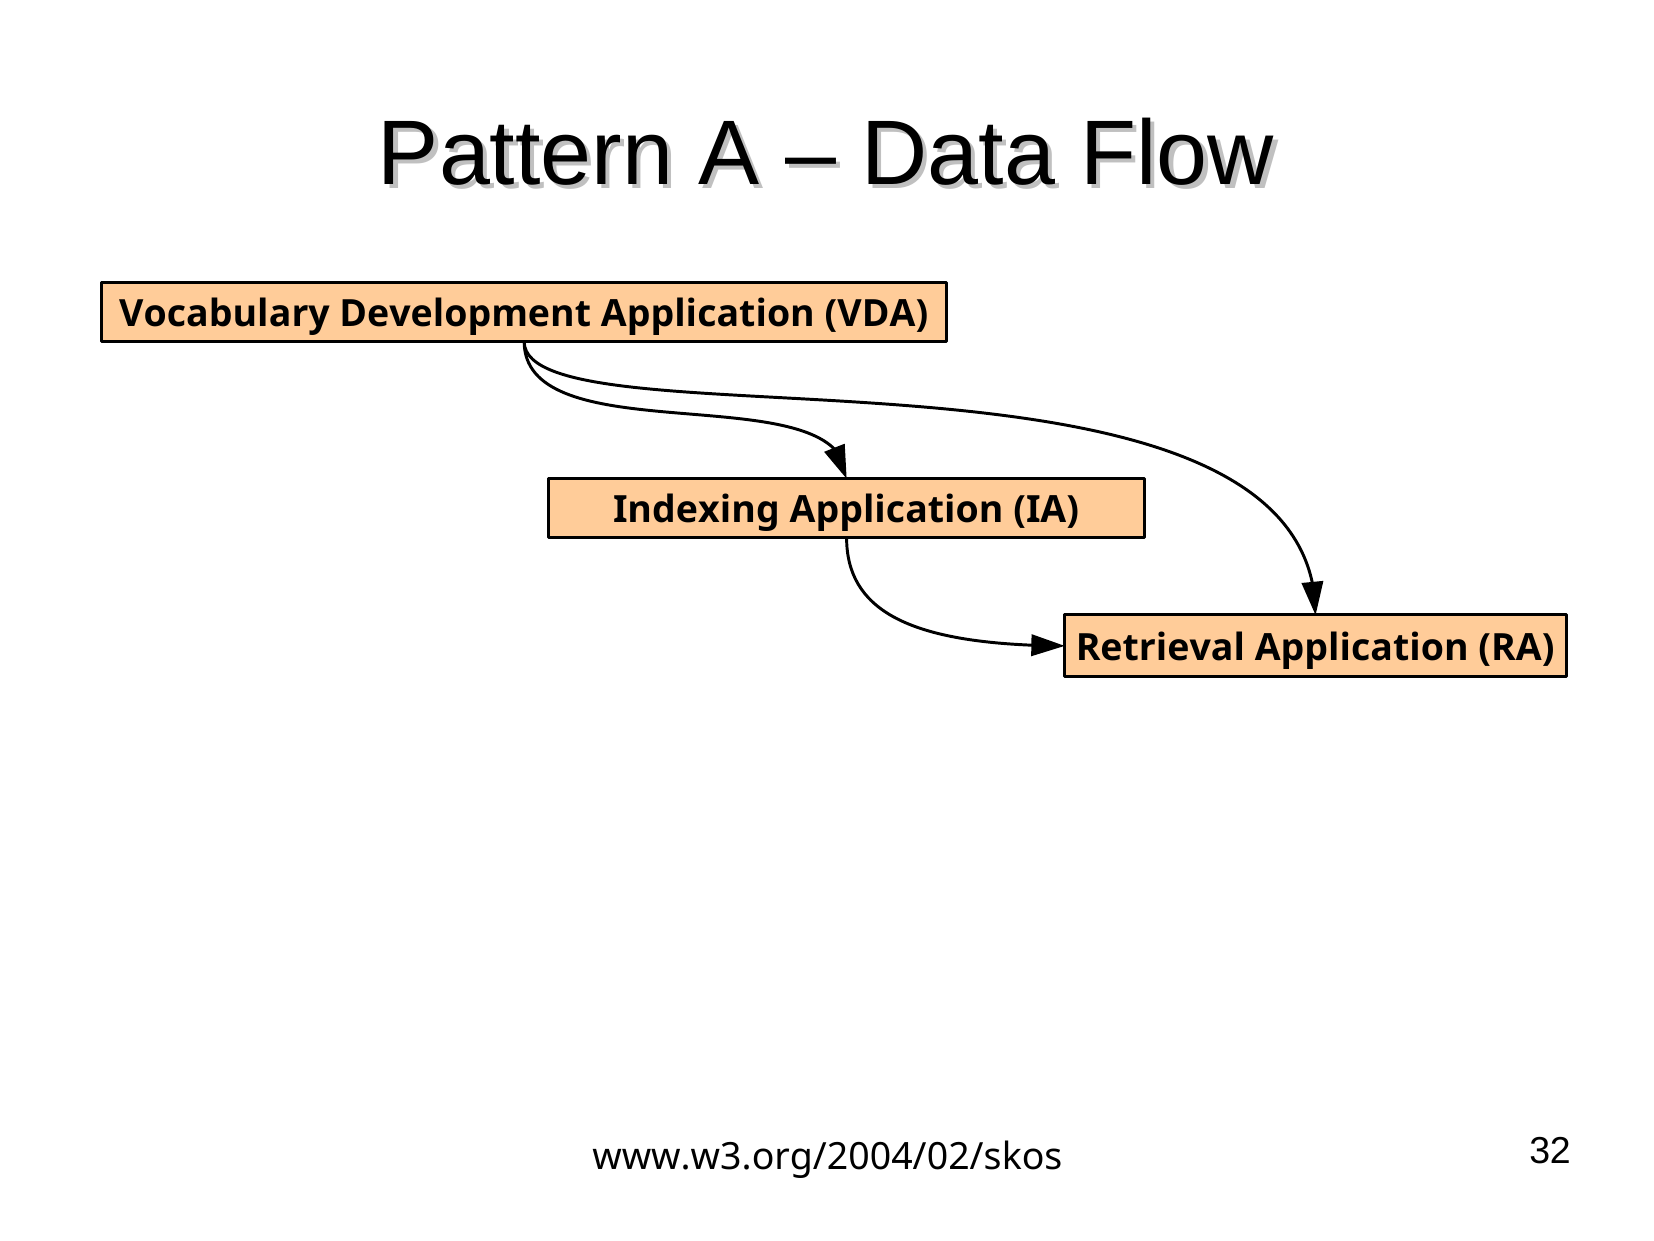

# Pattern A – Data Flow
Vocabulary Development Application (VDA)
Indexing Application (IA)
Retrieval Application (RA)
www.w3.org/2004/02/skos
32